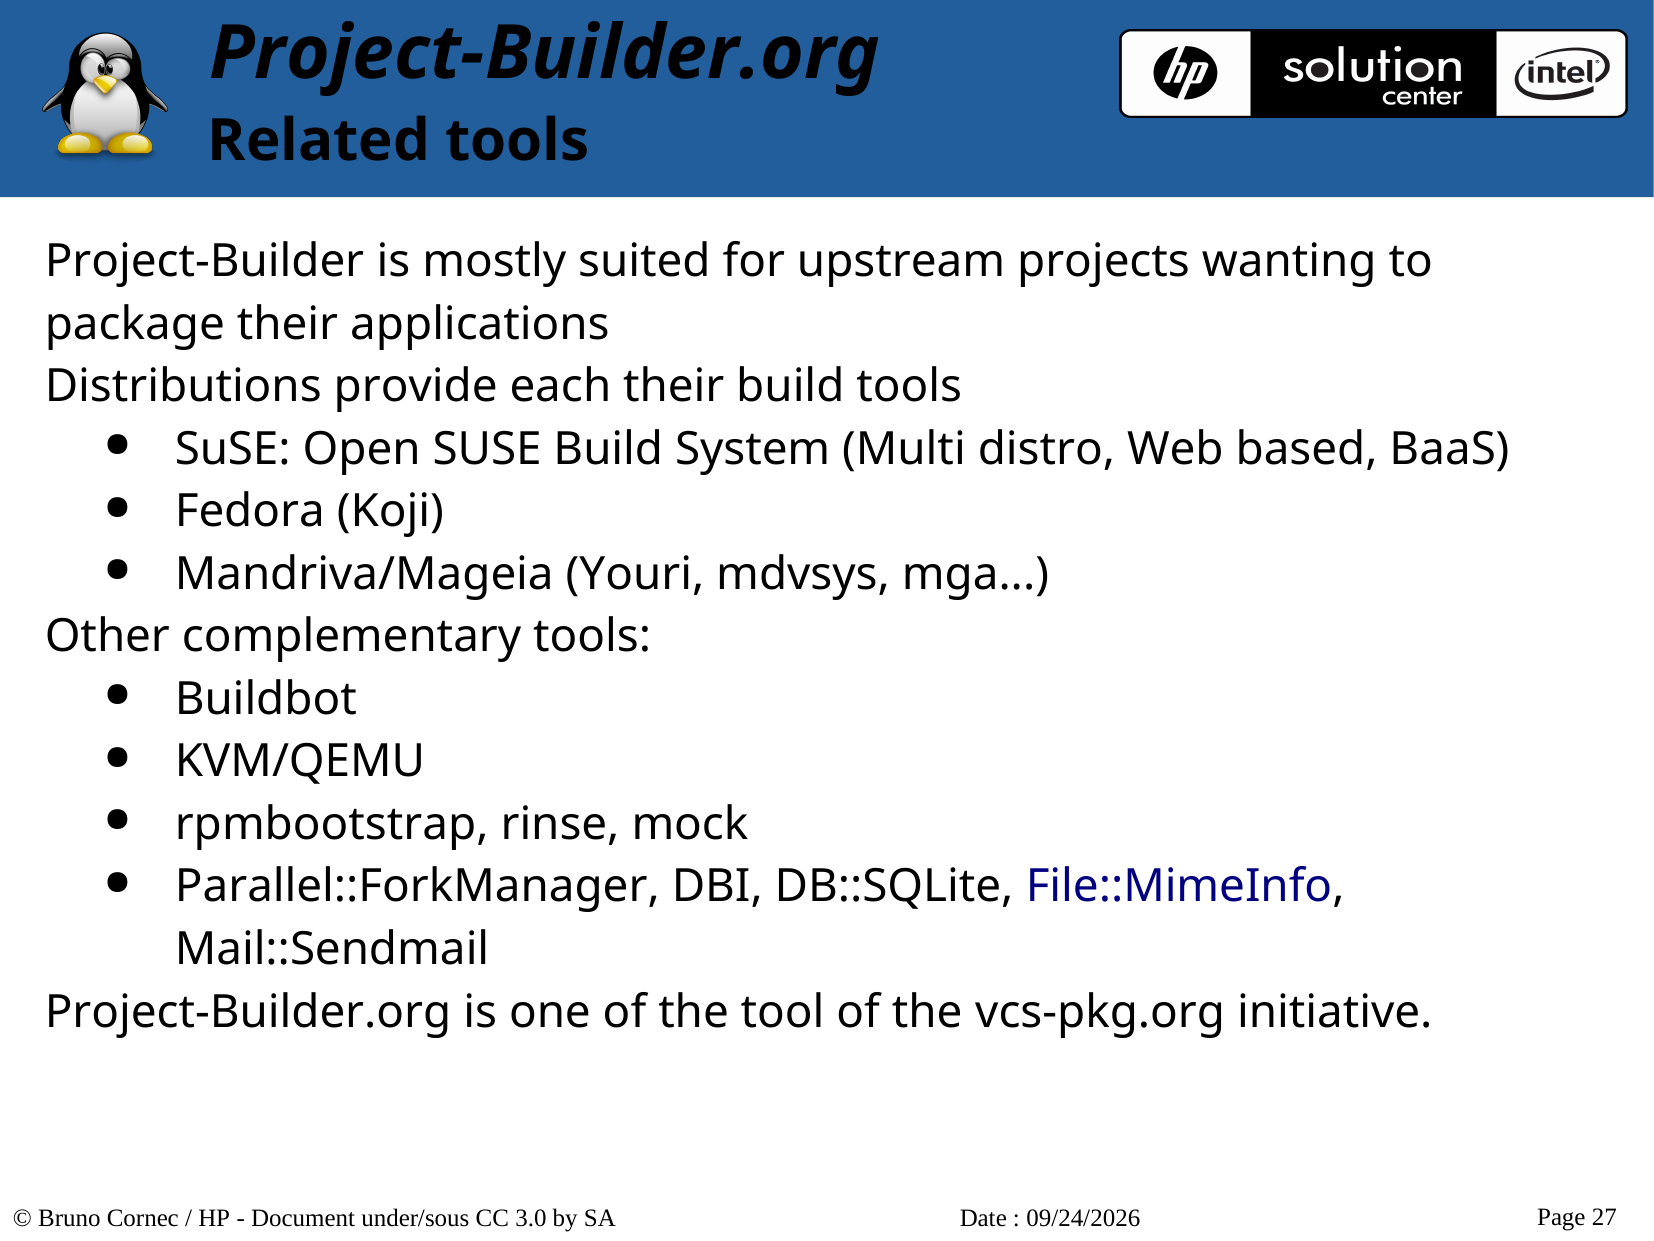

# Related tools
Project-Builder is mostly suited for upstream projects wanting to package their applications
Distributions provide each their build tools
SuSE: Open SUSE Build System (Multi distro, Web based, BaaS)
Fedora (Koji)
Mandriva/Mageia (Youri, mdvsys, mga...)
Other complementary tools:
Buildbot
KVM/QEMU
rpmbootstrap, rinse, mock
Parallel::ForkManager, DBI, DB::SQLite, File::MimeInfo, Mail::Sendmail
Project-Builder.org is one of the tool of the vcs-pkg.org initiative.